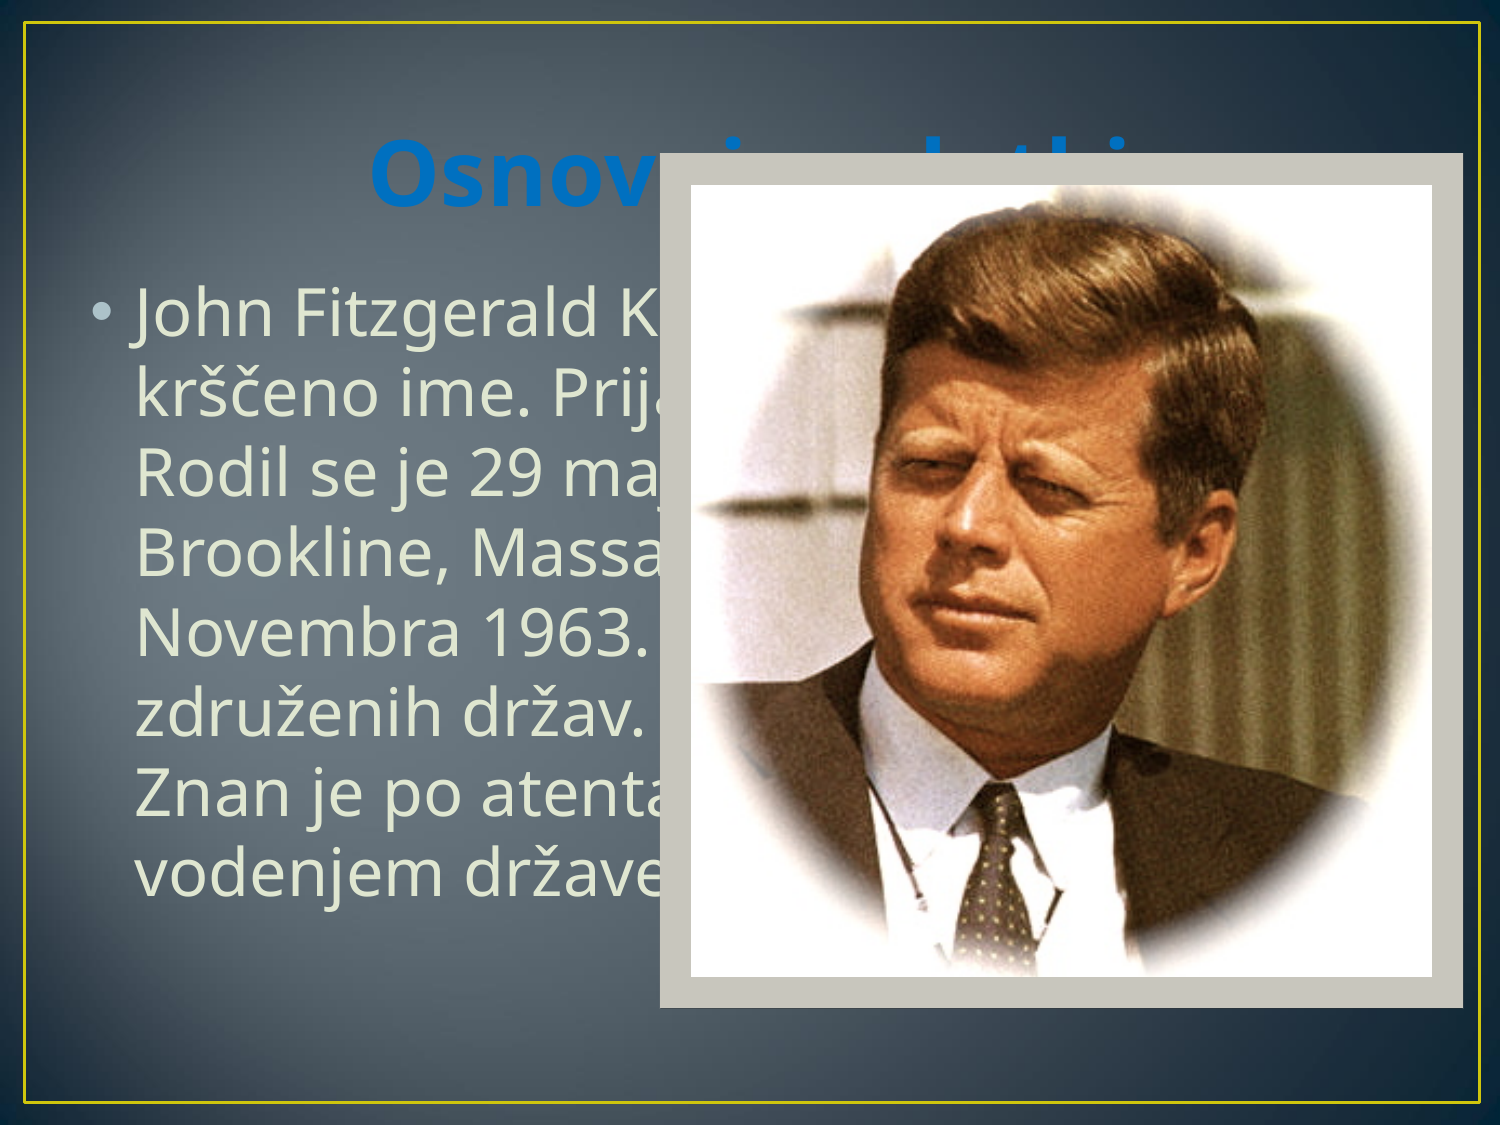

# Osnovni podatki
John Fitzgerald Kennedy je njegovo krščeno ime. Prijatelji so ga klicali JACK. Rodil se je 29 maja leta1917 v ZDA.V vasi Brookline, Massachusettsu.Umro pa 22 Novembra 1963. Bil je 35 predsednik združenih držav. Predsednik je bil 2 leti. Znan je po atentatu in njegovim dobrim vodenjem države.